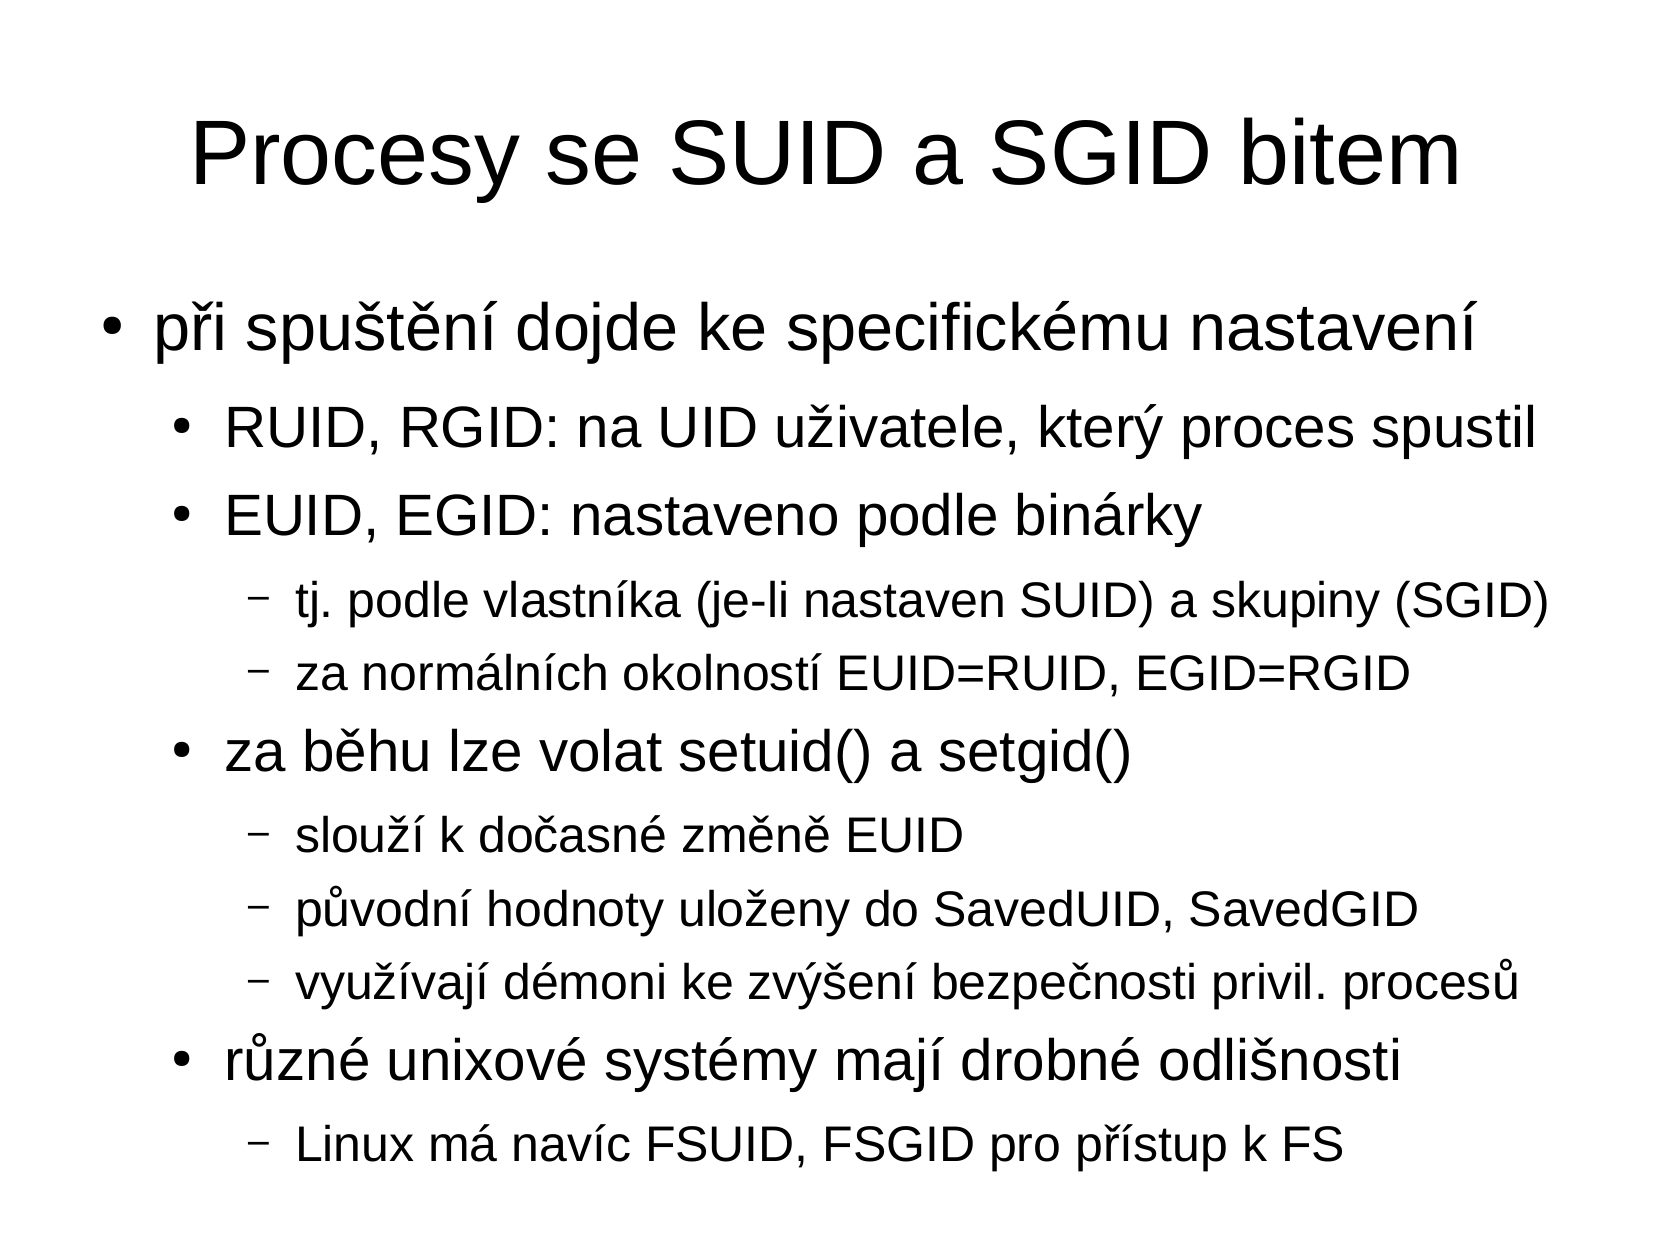

# Procesy se SUID a SGID bitem
při spuštění dojde ke specifickému nastavení
RUID, RGID: na UID uživatele, který proces spustil
EUID, EGID: nastaveno podle binárky
tj. podle vlastníka (je-li nastaven SUID) a skupiny (SGID)
za normálních okolností EUID=RUID, EGID=RGID
za běhu lze volat setuid() a setgid()
slouží k dočasné změně EUID
původní hodnoty uloženy do SavedUID, SavedGID
využívají démoni ke zvýšení bezpečnosti privil. procesů
různé unixové systémy mají drobné odlišnosti
Linux má navíc FSUID, FSGID pro přístup k FS